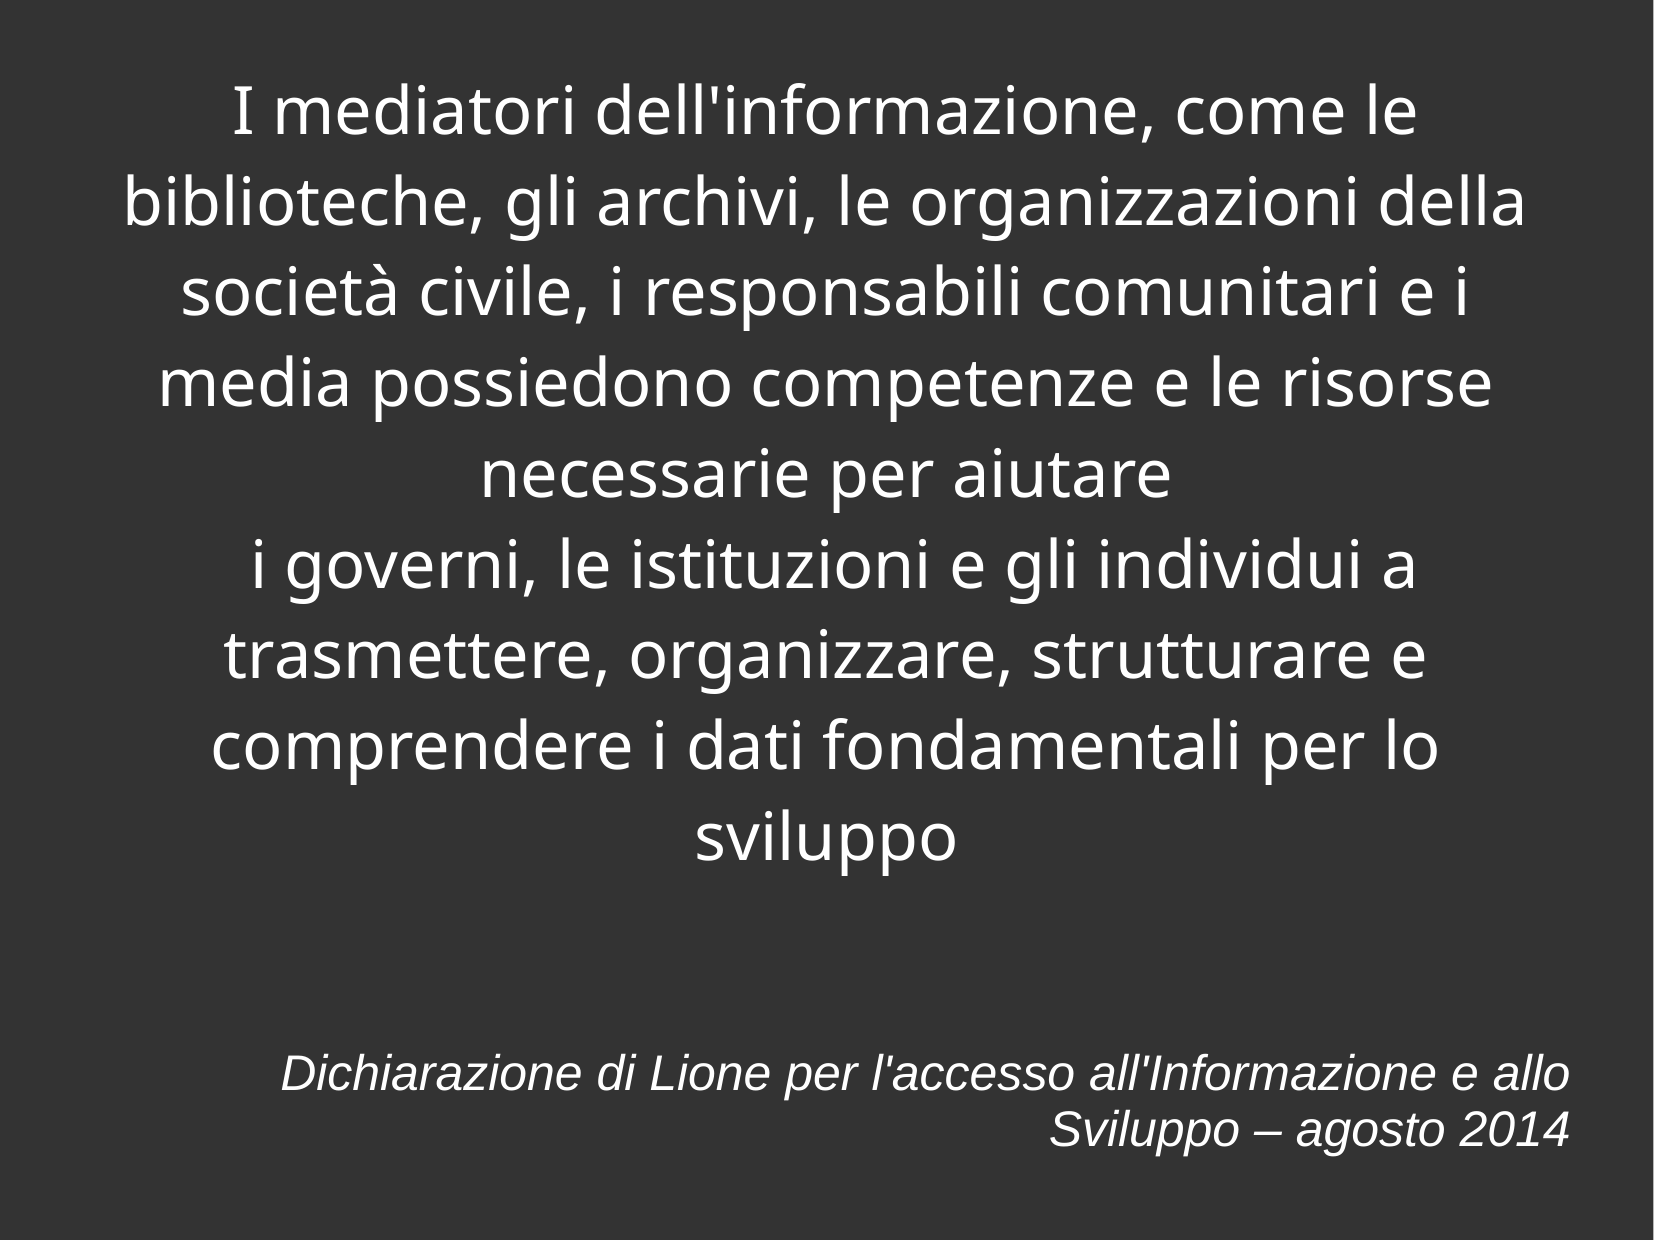

# I mediatori dell'informazione, come le biblioteche, gli archivi, le organizzazioni della società civile, i responsabili comunitari e i media possiedono competenze e le risorse necessarie per aiutare
 i governi, le istituzioni e gli individui a trasmettere, organizzare, strutturare e comprendere i dati fondamentali per lo sviluppo
Dichiarazione di Lione per l'accesso all'Informazione e allo Sviluppo – agosto 2014